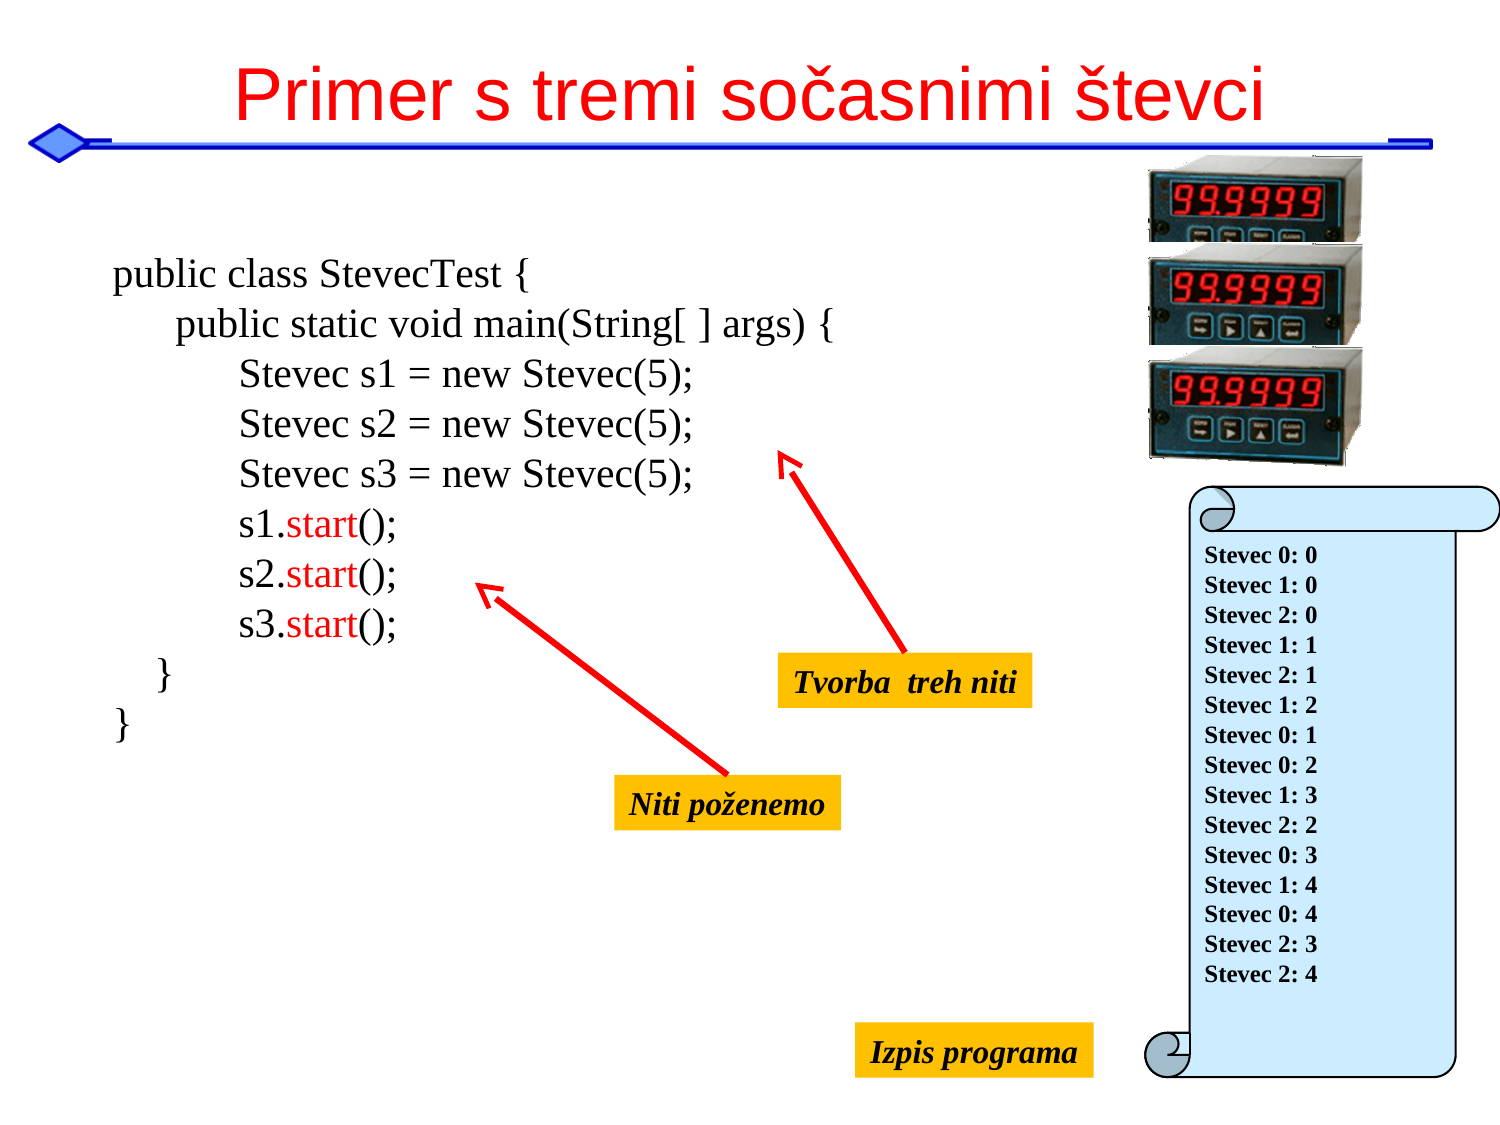

# Primer s tremi sočasnimi števci
public class StevecTest {
 public static void main(String[ ] args) {
 Stevec s1 = new Stevec(5);
 Stevec s2 = new Stevec(5);
 Stevec s3 = new Stevec(5);
 s1.start();
 s2.start();
 s3.start();
 }
}
Tvorba treh niti
Stevec 0: 0
Stevec 1: 0
Stevec 2: 0
Stevec 1: 1
Stevec 2: 1
Stevec 1: 2
Stevec 0: 1
Stevec 0: 2
Stevec 1: 3
Stevec 2: 2
Stevec 0: 3
Stevec 1: 4
Stevec 0: 4
Stevec 2: 3
Stevec 2: 4
Izpis programa
Niti poženemo